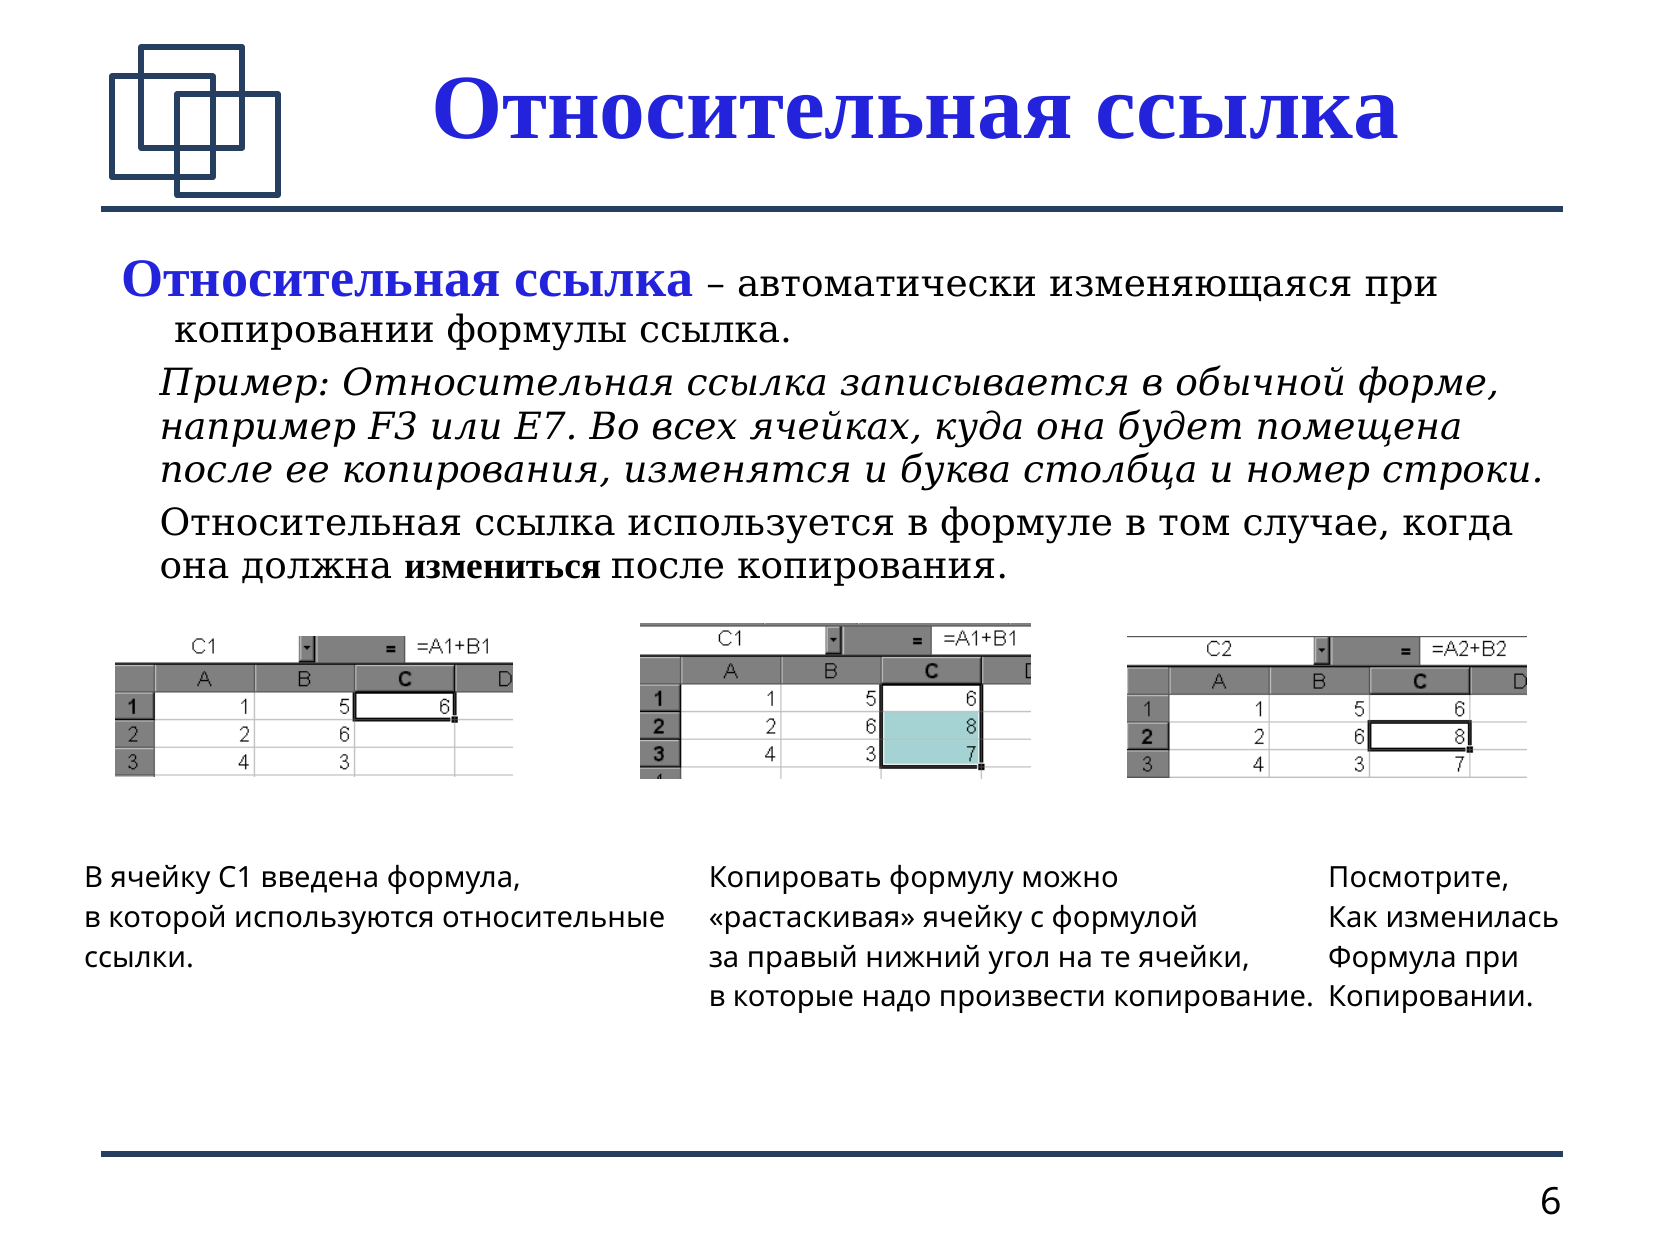

Относительная ссылка
# Относительная ссылка – автоматически изменяющаяся при копировании формулы ссылка.
	Пример: Относительная ссылка записывается в обычной форме, например F3 или E7. Во всех ячейках, куда она будет помещена после ее копирования, изменятся и буква столбца и номер строки.
	Относительная ссылка используется в формуле в том случае, когда она должна измениться после копирования.
В ячейку С1 введена формула,
в которой используются относительные
ссылки.
Копировать формулу можно
«растаскивая» ячейку с формулой
за правый нижний угол на те ячейки,
в которые надо произвести копирование.
Посмотрите,
Как изменилась
Формула при
Копировании.